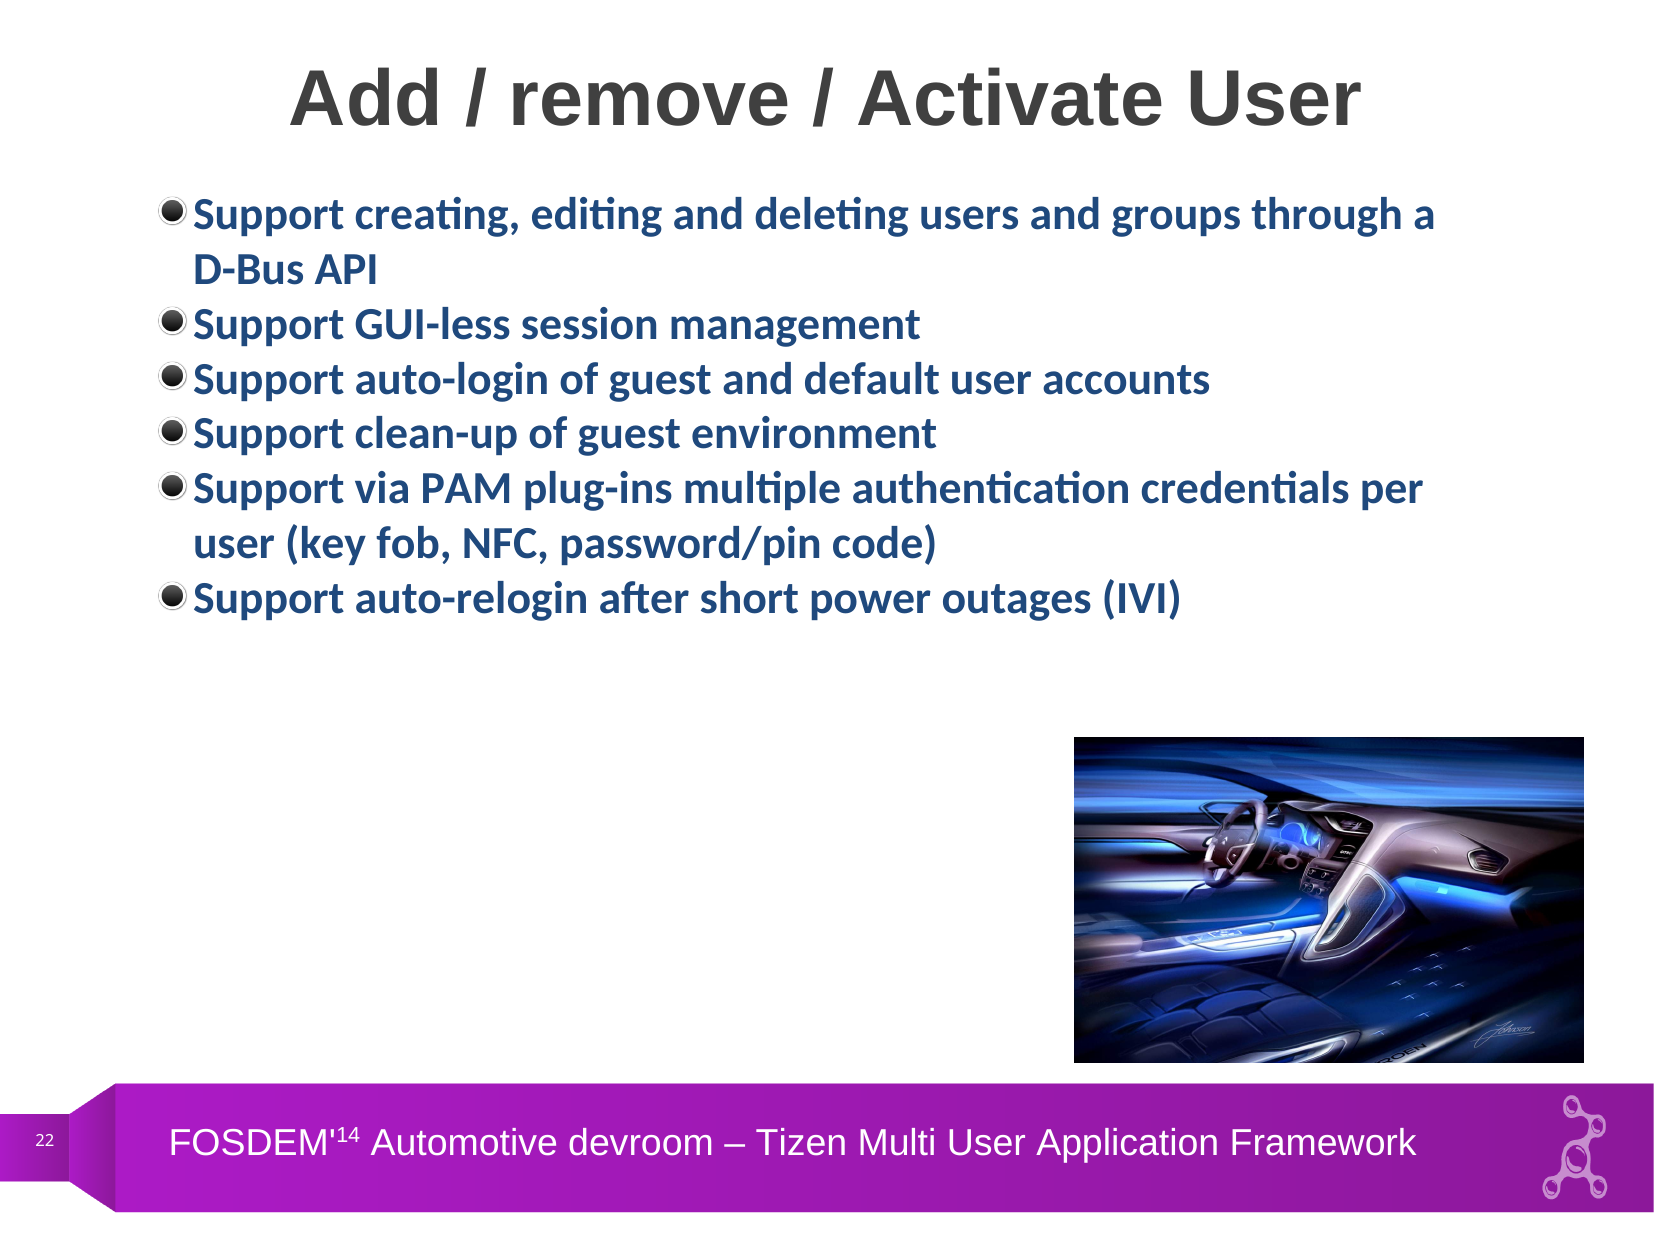

# Add / remove / Activate User
Support creating, editing and deleting users and groups through a D-Bus API
Support GUI-less session management
Support auto-login of guest and default user accounts
Support clean-up of guest environment
Support via PAM plug-ins multiple authentication credentials per user (key fob, NFC, password/pin code)
Support auto-relogin after short power outages (IVI)